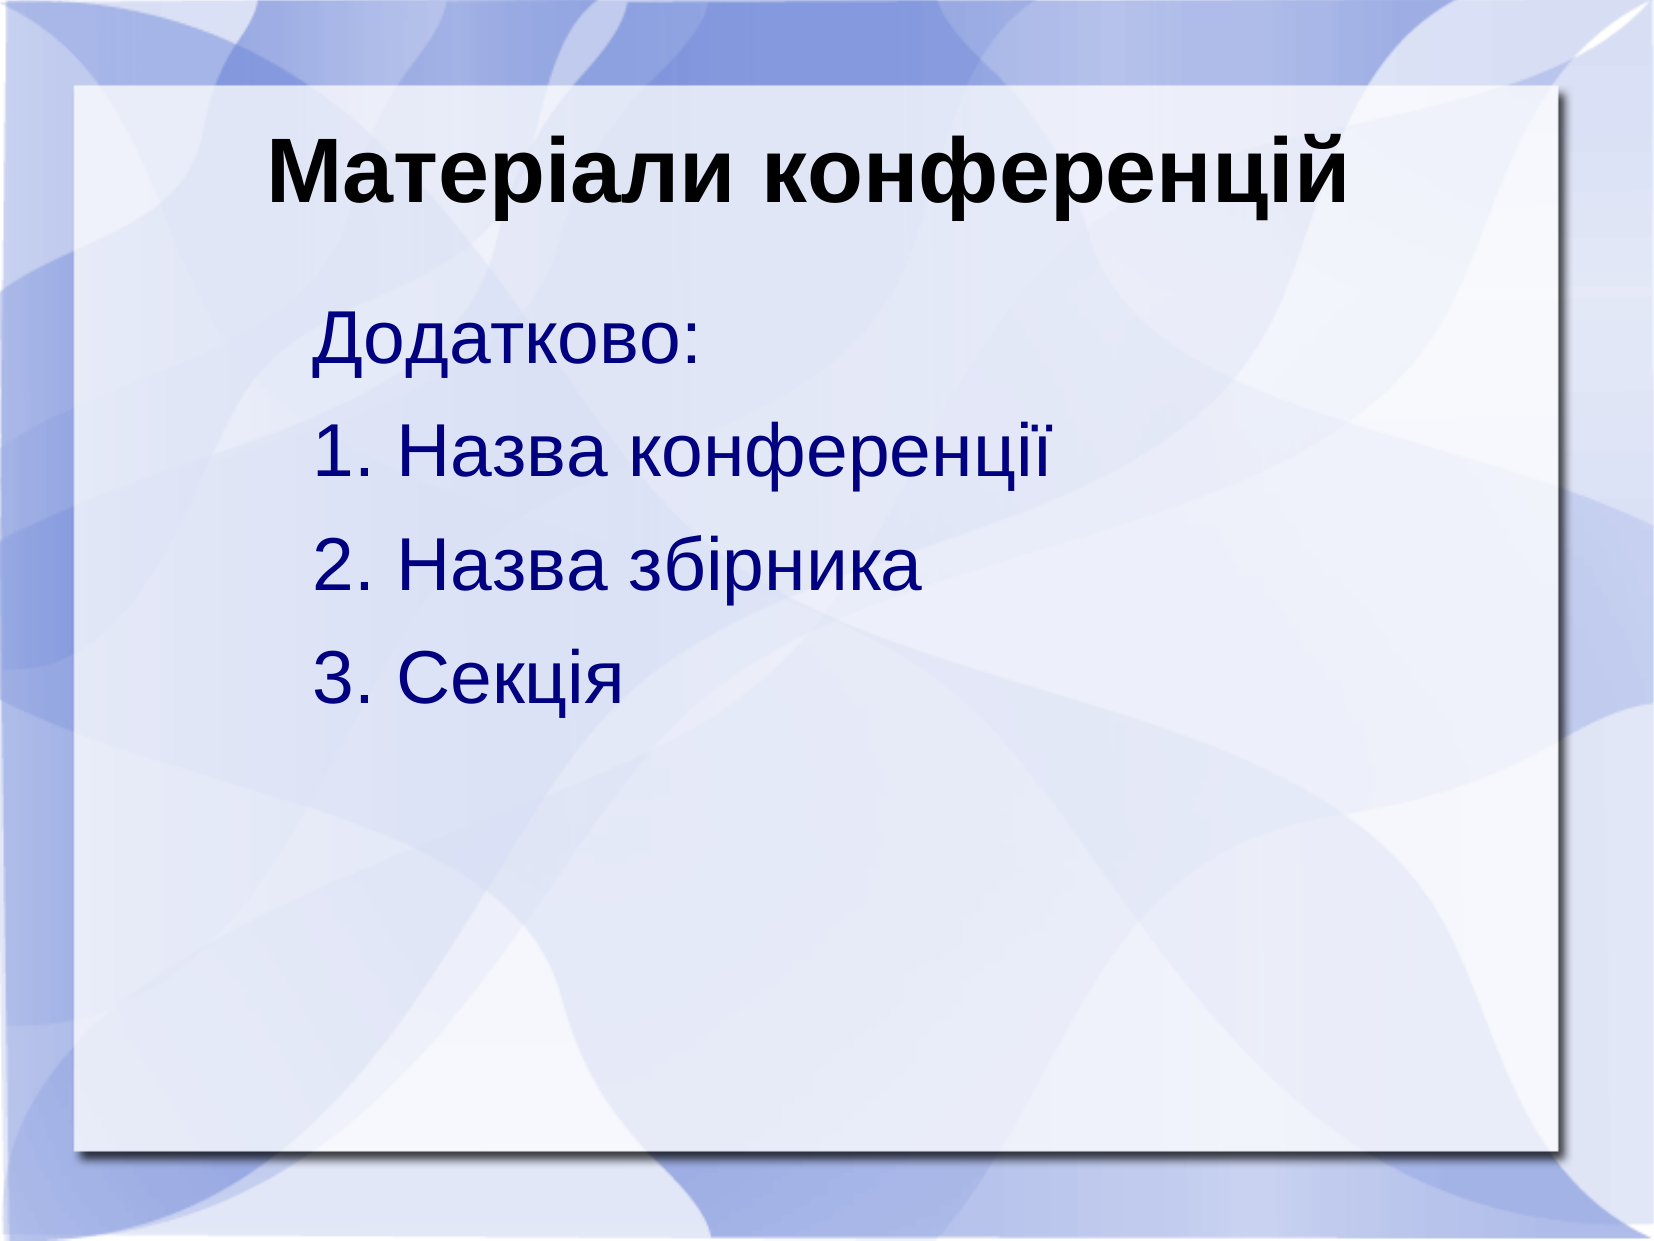

# Матеріали конференцій
Додатково:
1. Назва конференції
2. Назва збірника
3. Секція